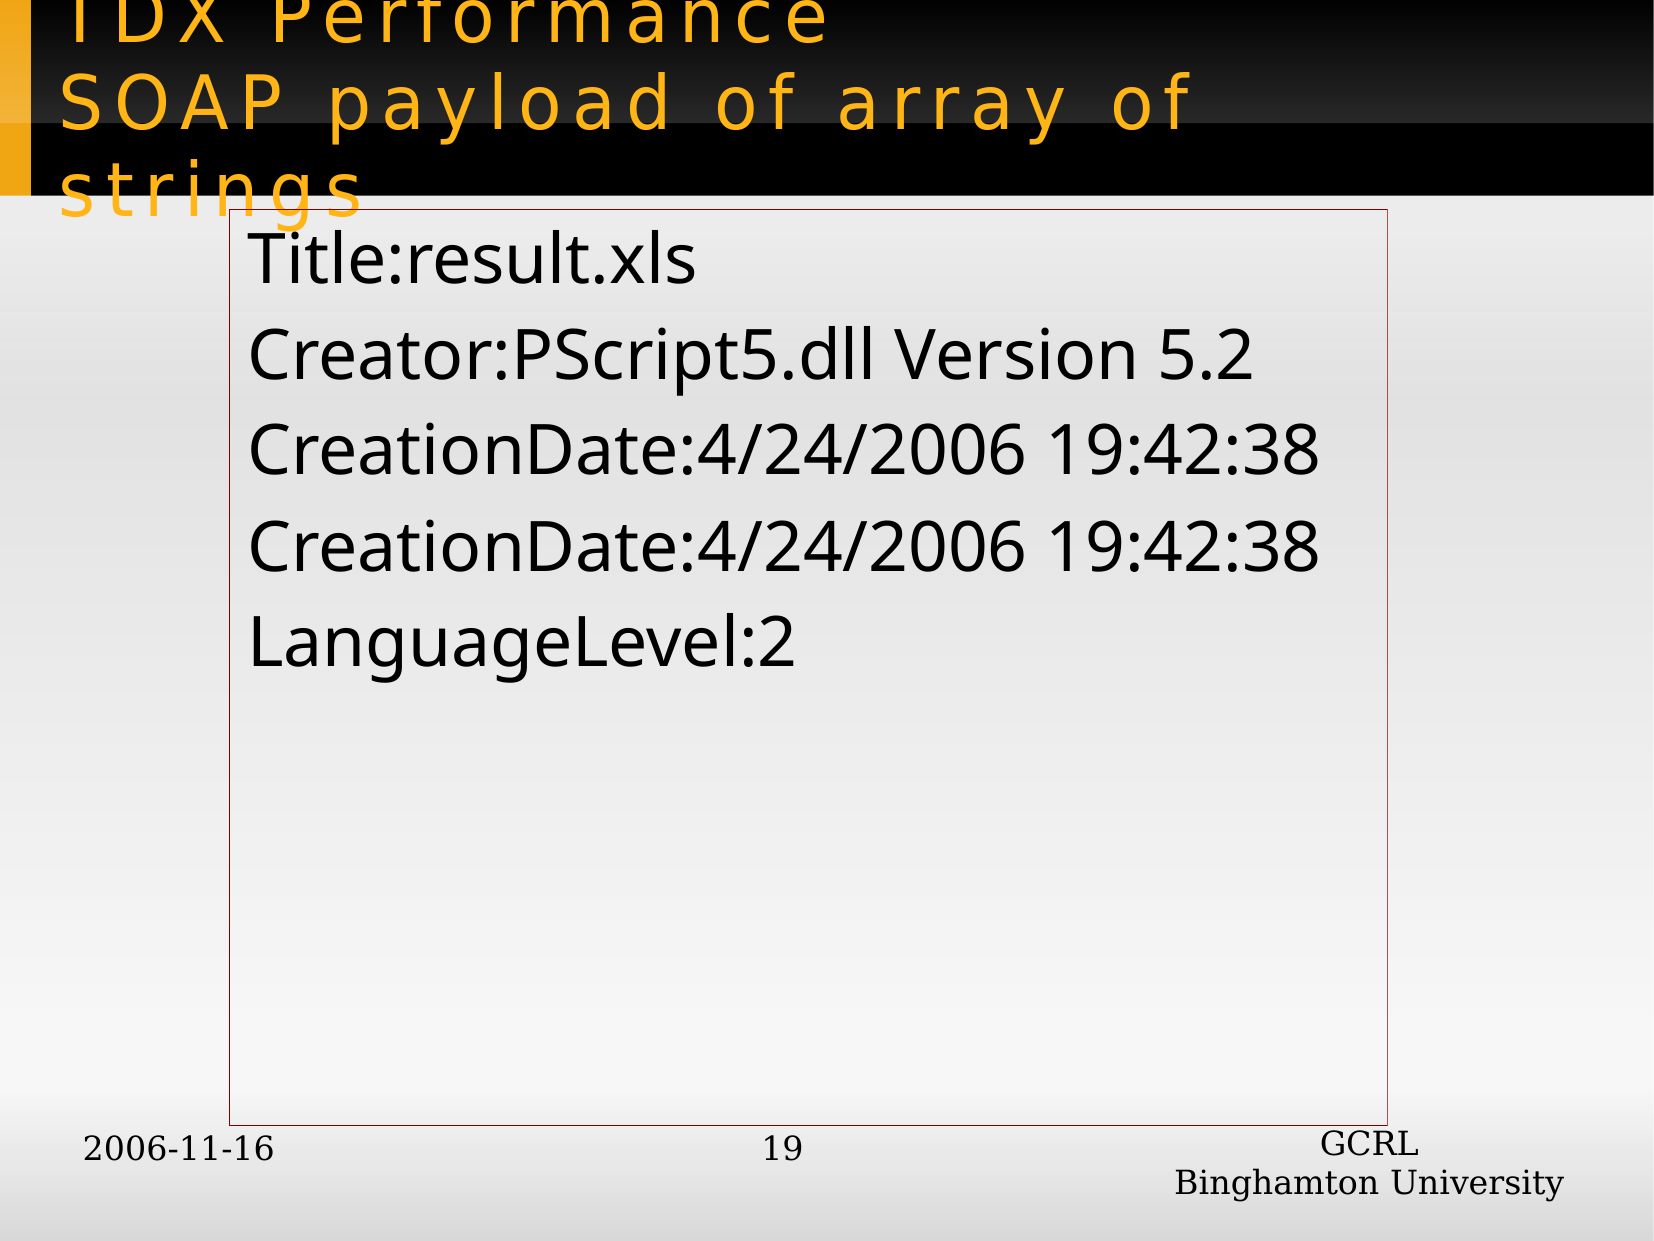

# TDX Performance SOAP payload of array of strings
19